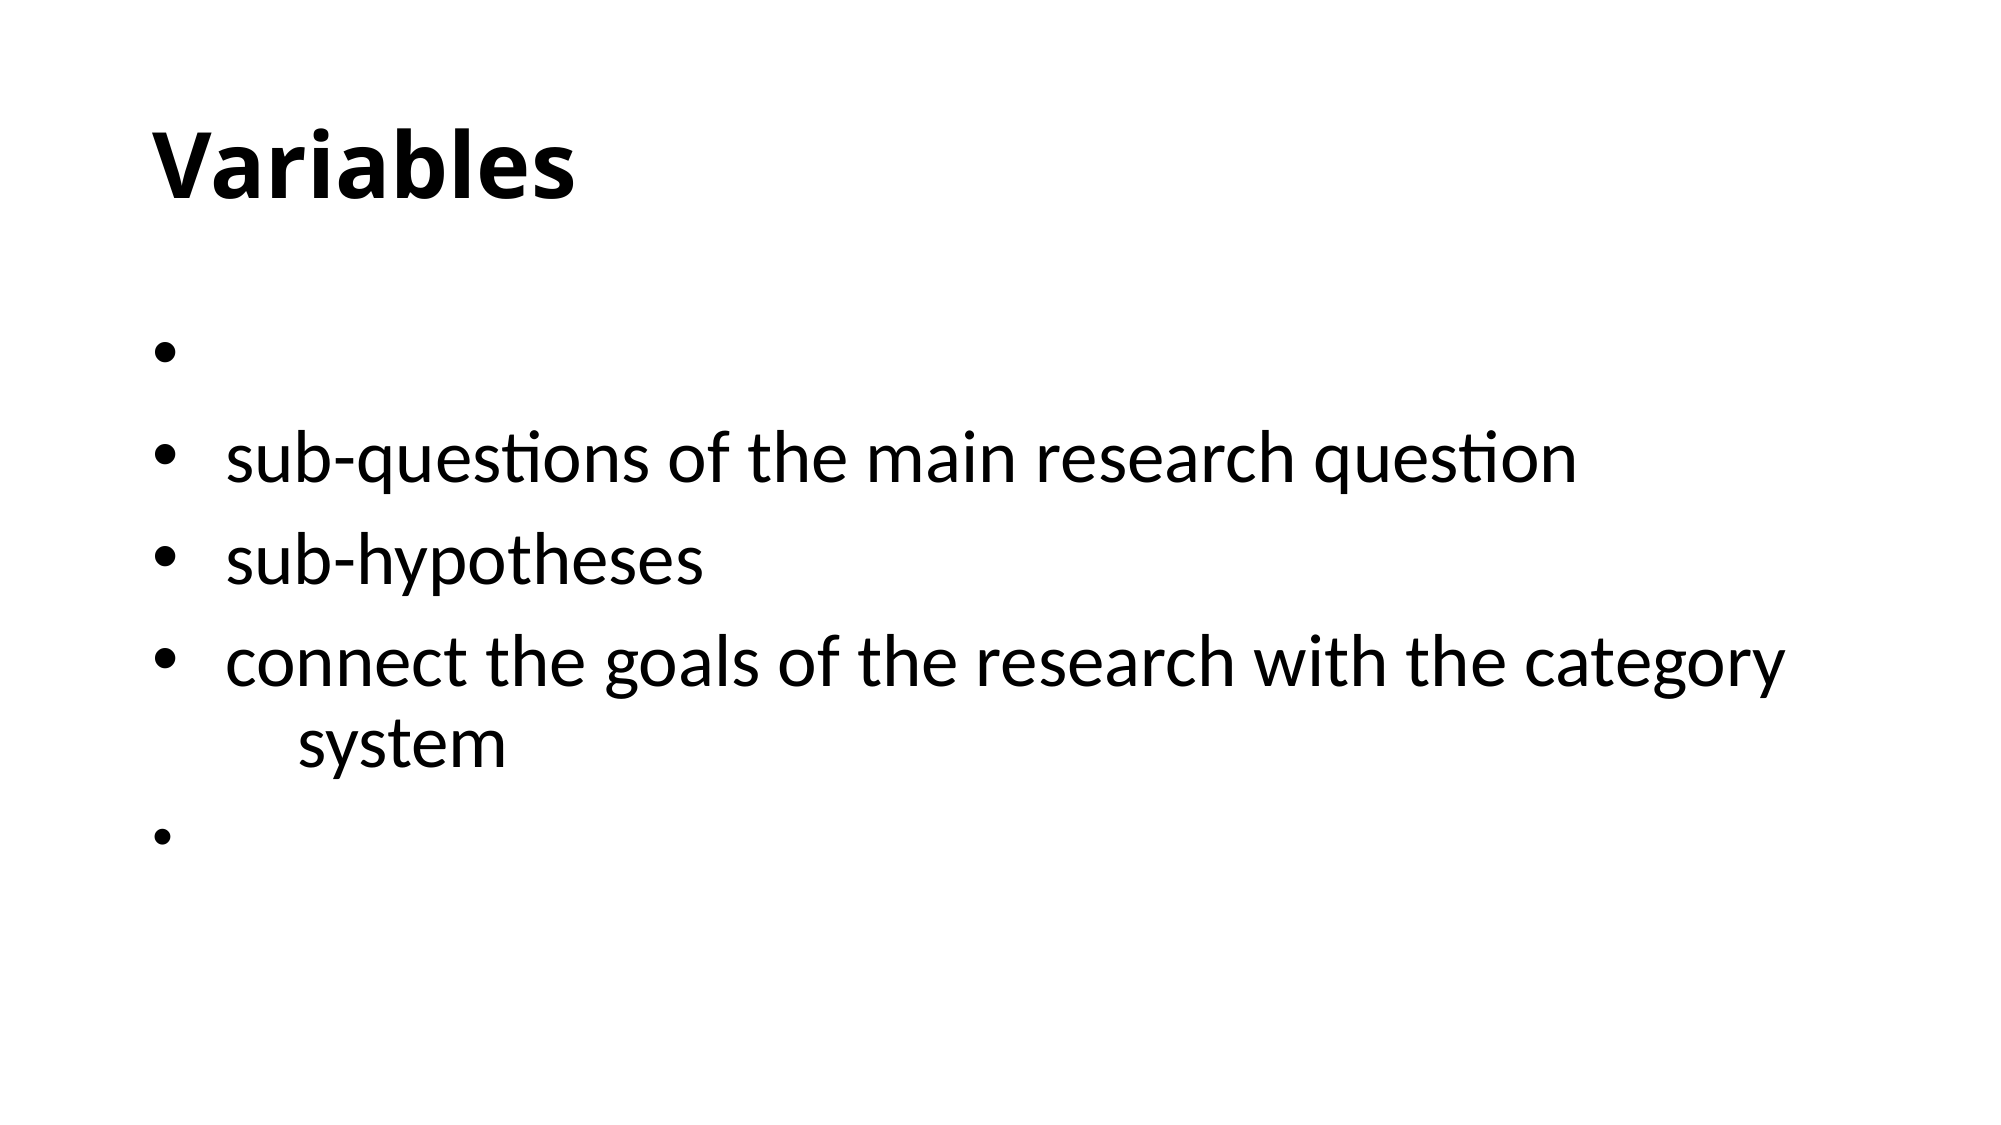

# Variables
sub-questions of the main research question
sub-hypotheses
connect the goals of the research with the category system